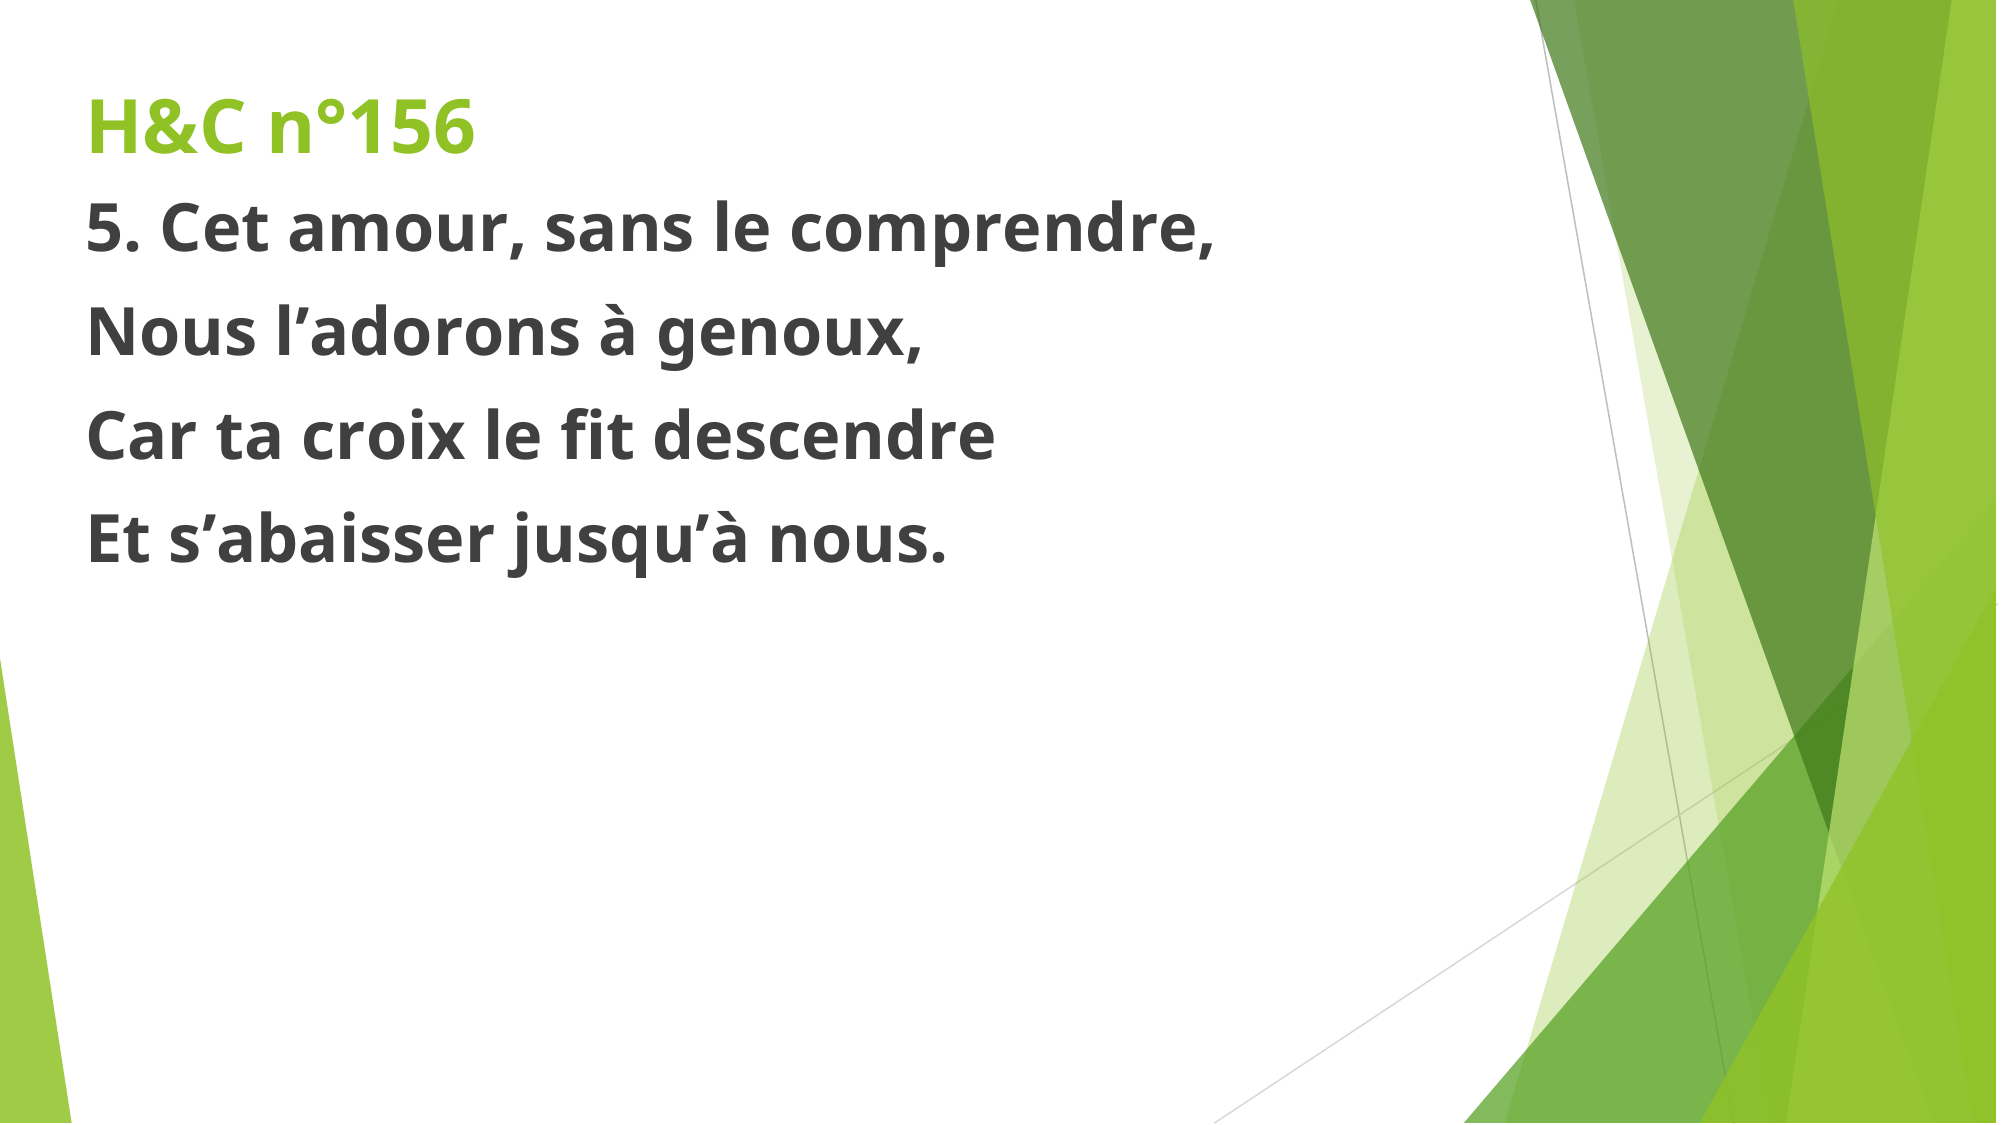

H&C n°156
5. Cet amour, sans le comprendre,
Nous l’adorons à genoux,
Car ta croix le fit descendre
Et s’abaisser jusqu’à nous.